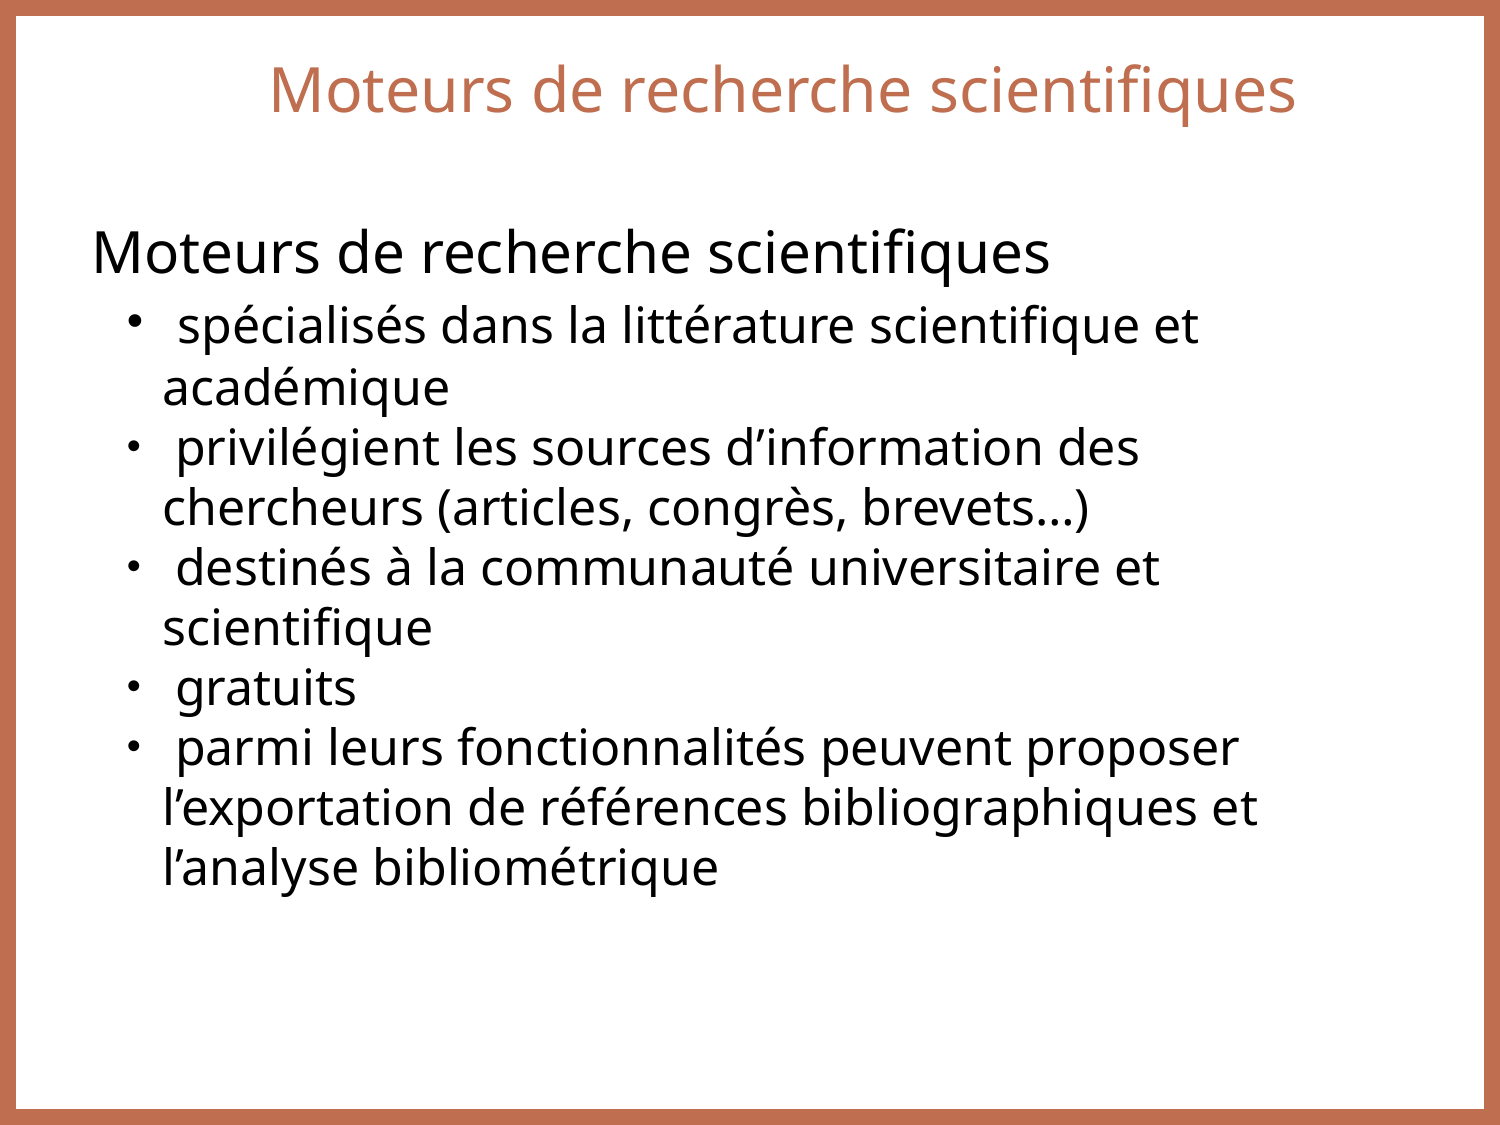

Moteurs de recherche scientifiques
Moteurs de recherche scientifiques
 spécialisés dans la littérature scientifique et académique
 privilégient les sources d’information des chercheurs (articles, congrès, brevets…)
 destinés à la communauté universitaire et scientifique
 gratuits
 parmi leurs fonctionnalités peuvent proposer l’exportation de références bibliographiques et l’analyse bibliométrique